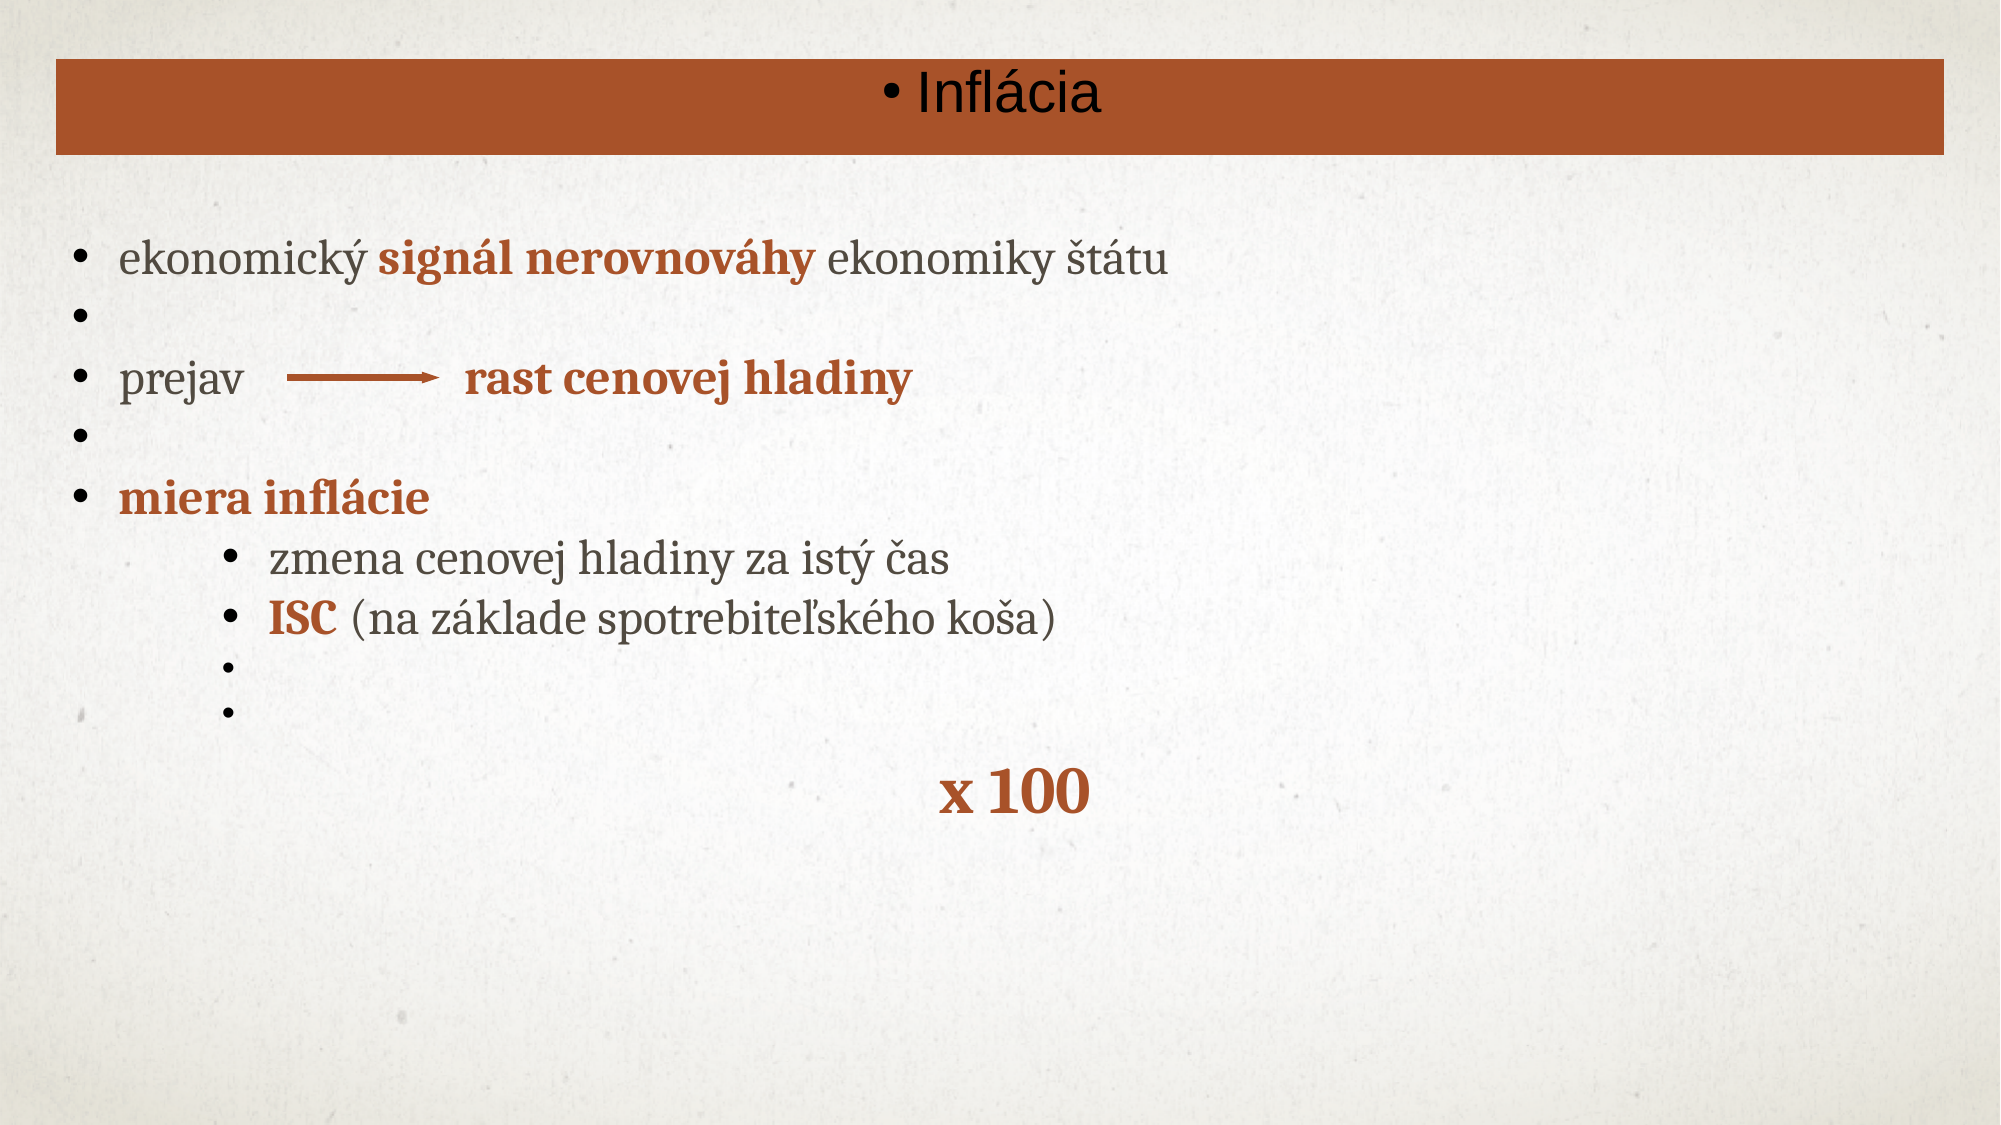

| Inflácia |
| --- |
ekonomický signál nerovnováhy ekonomiky štátu
prejav rast cenovej hladiny
miera inflácie
zmena cenovej hladiny za istý čas
ISC (na základe spotrebiteľského koša)
 x 100